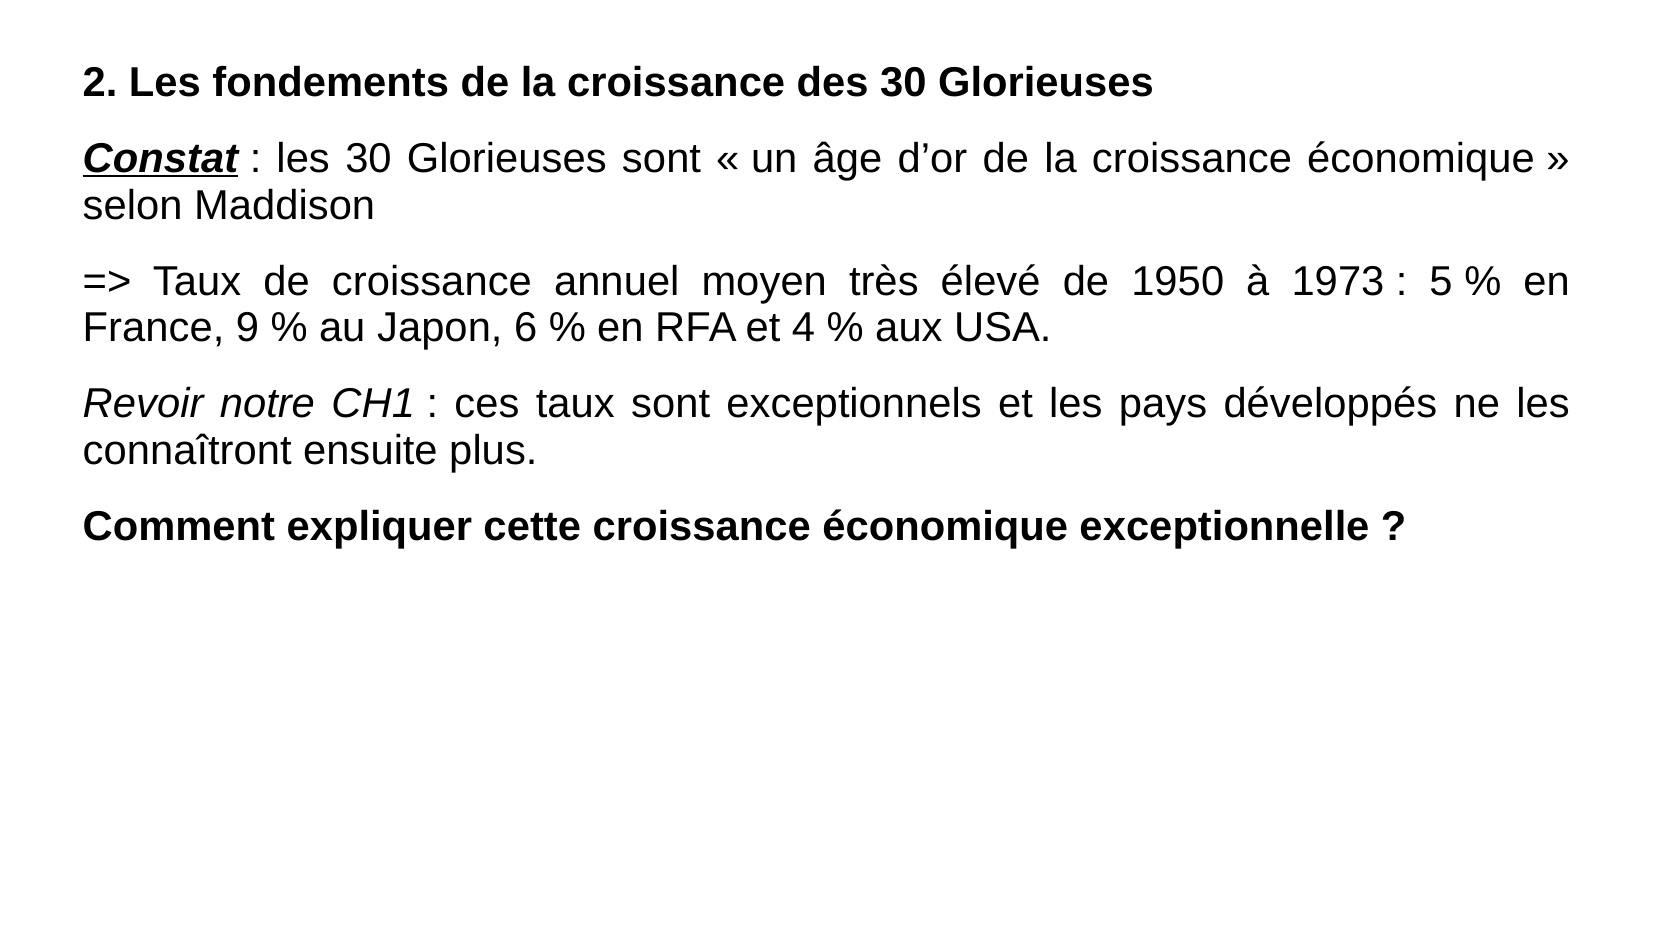

# 2. Les fondements de la croissance des 30 Glorieuses
Constat : les 30 Glorieuses sont « un âge d’or de la croissance économique » selon Maddison
=> Taux de croissance annuel moyen très élevé de 1950 à 1973 : 5 % en France, 9 % au Japon, 6 % en RFA et 4 % aux USA.
Revoir notre CH1 : ces taux sont exceptionnels et les pays développés ne les connaîtront ensuite plus.
Comment expliquer cette croissance économique exceptionnelle ?